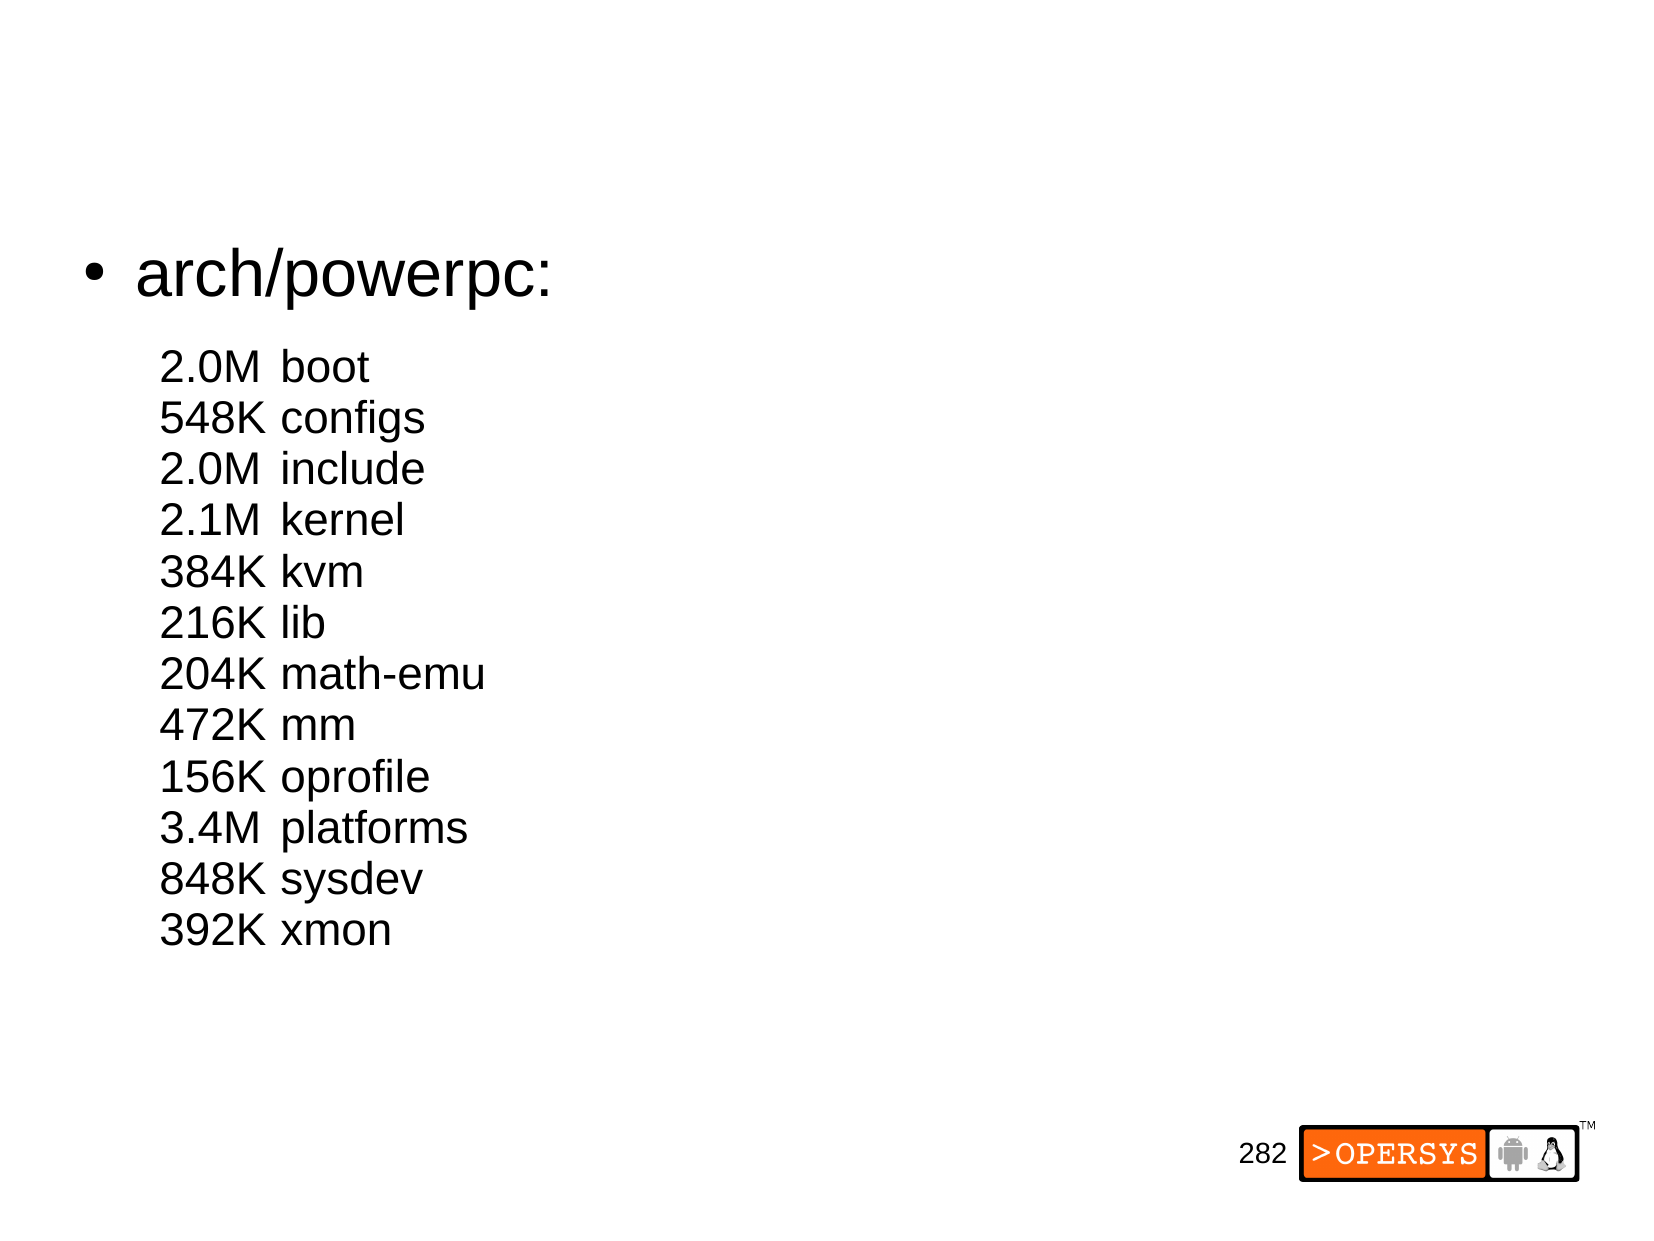

# arch/powerpc:
2.0M	boot
548K	configs
2.0M	include
2.1M	kernel
384K	kvm
216K	lib
204K	math-emu
472K	mm
156K	oprofile
3.4M	platforms
848K	sysdev
392K	xmon